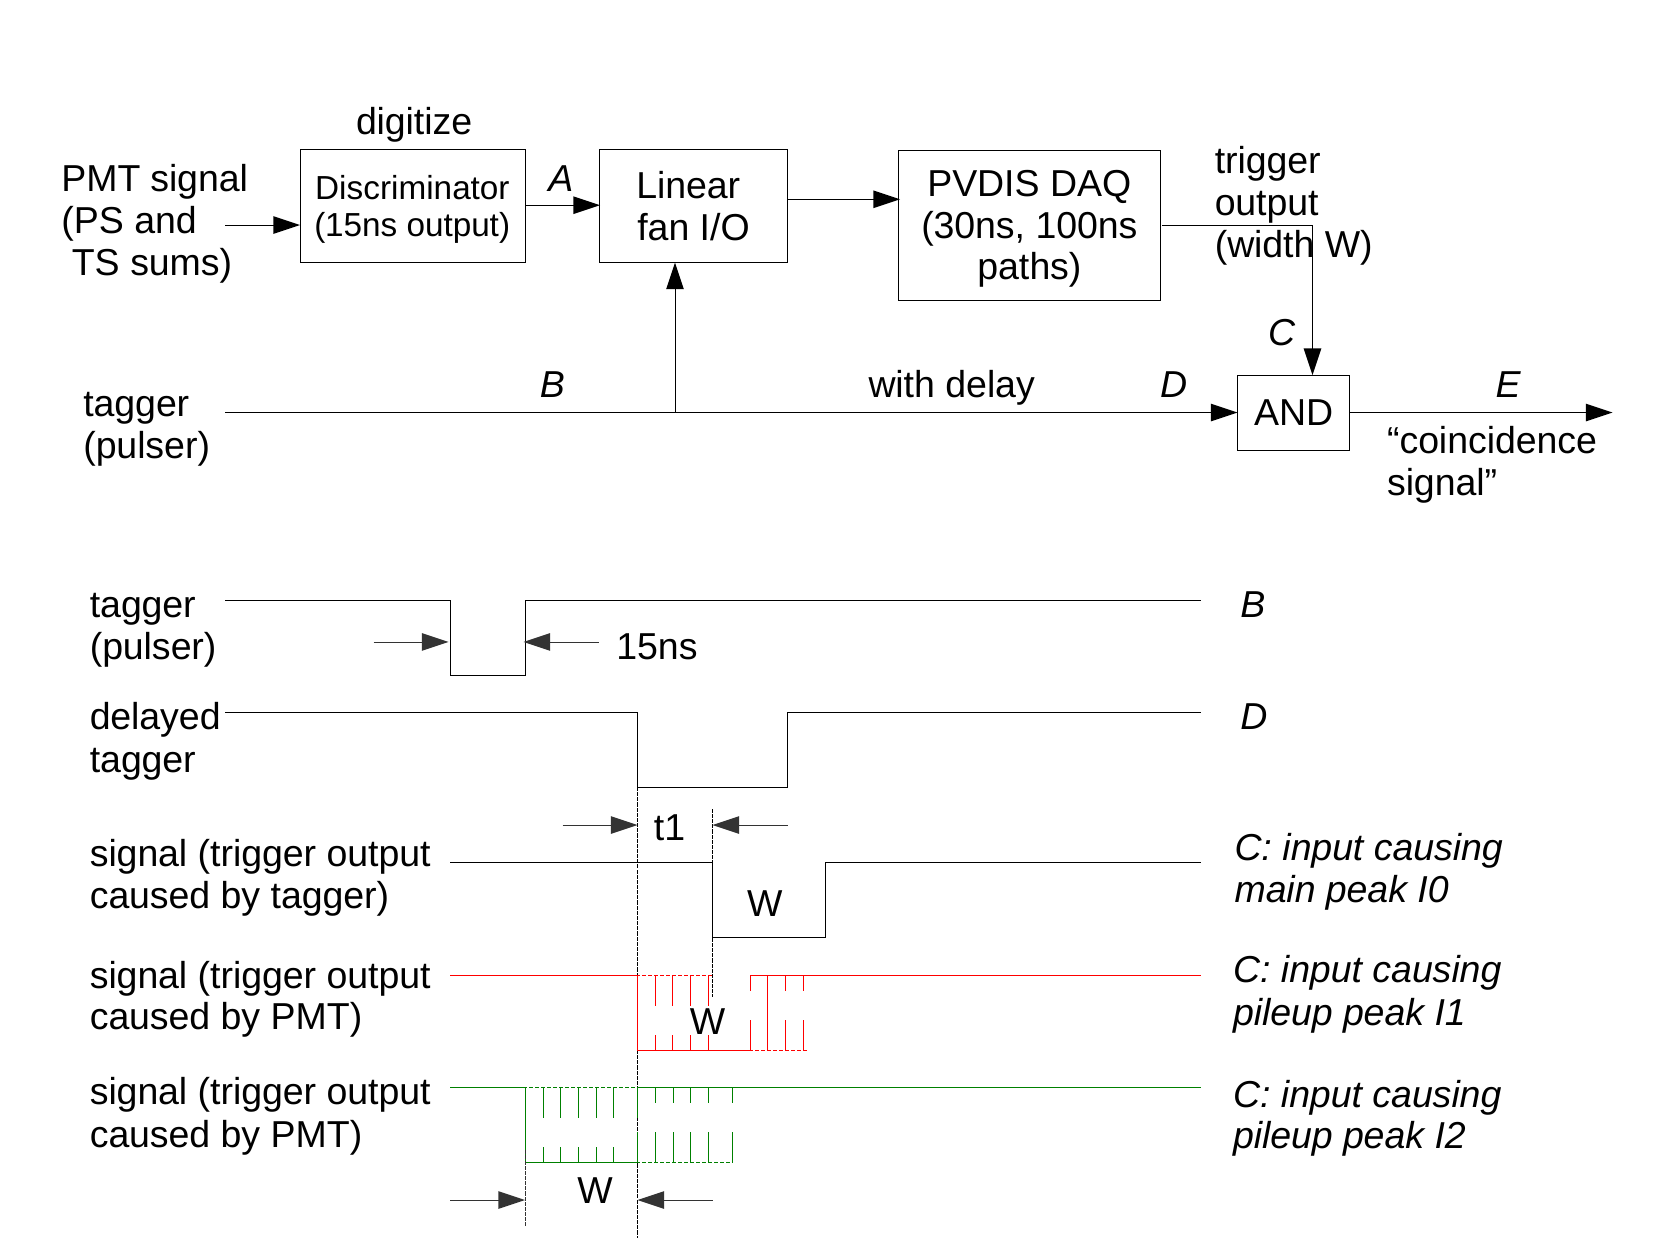

digitize
trigger
output
(width W)
PMT signal
(PS and
 TS sums)
Discriminator
(15ns output)
A
Linear
fan I/O
PVDIS DAQ
(30ns, 100ns
paths)
C
B
with delay
D
E
tagger
(pulser)
AND
“coincidence
signal”
tagger
(pulser)
B
15ns
D
delayed
tagger
t1
C: input causing
main peak I0
signal (trigger output
caused by tagger)
W
C: input causing
pileup peak I1
signal (trigger output
caused by PMT)
W
signal (trigger output
caused by PMT)
C: input causing
pileup peak I2
W